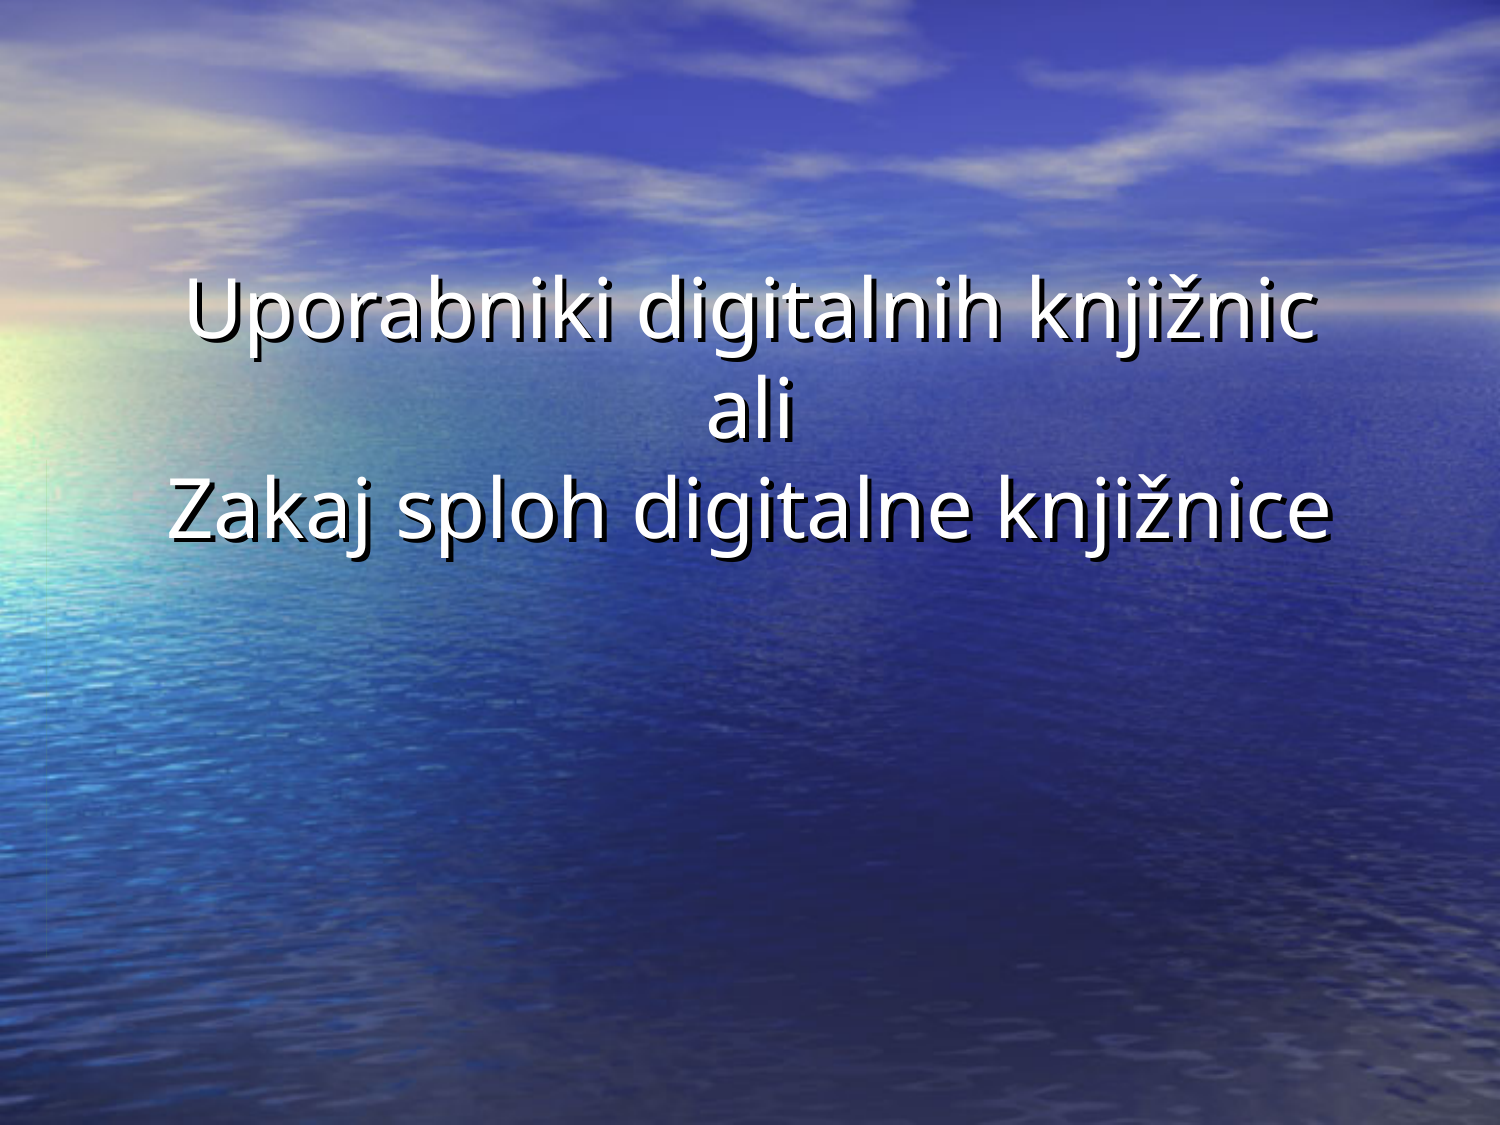

# Uporabniki digitalnih knjižnic ali Zakaj sploh digitalne knjižnice